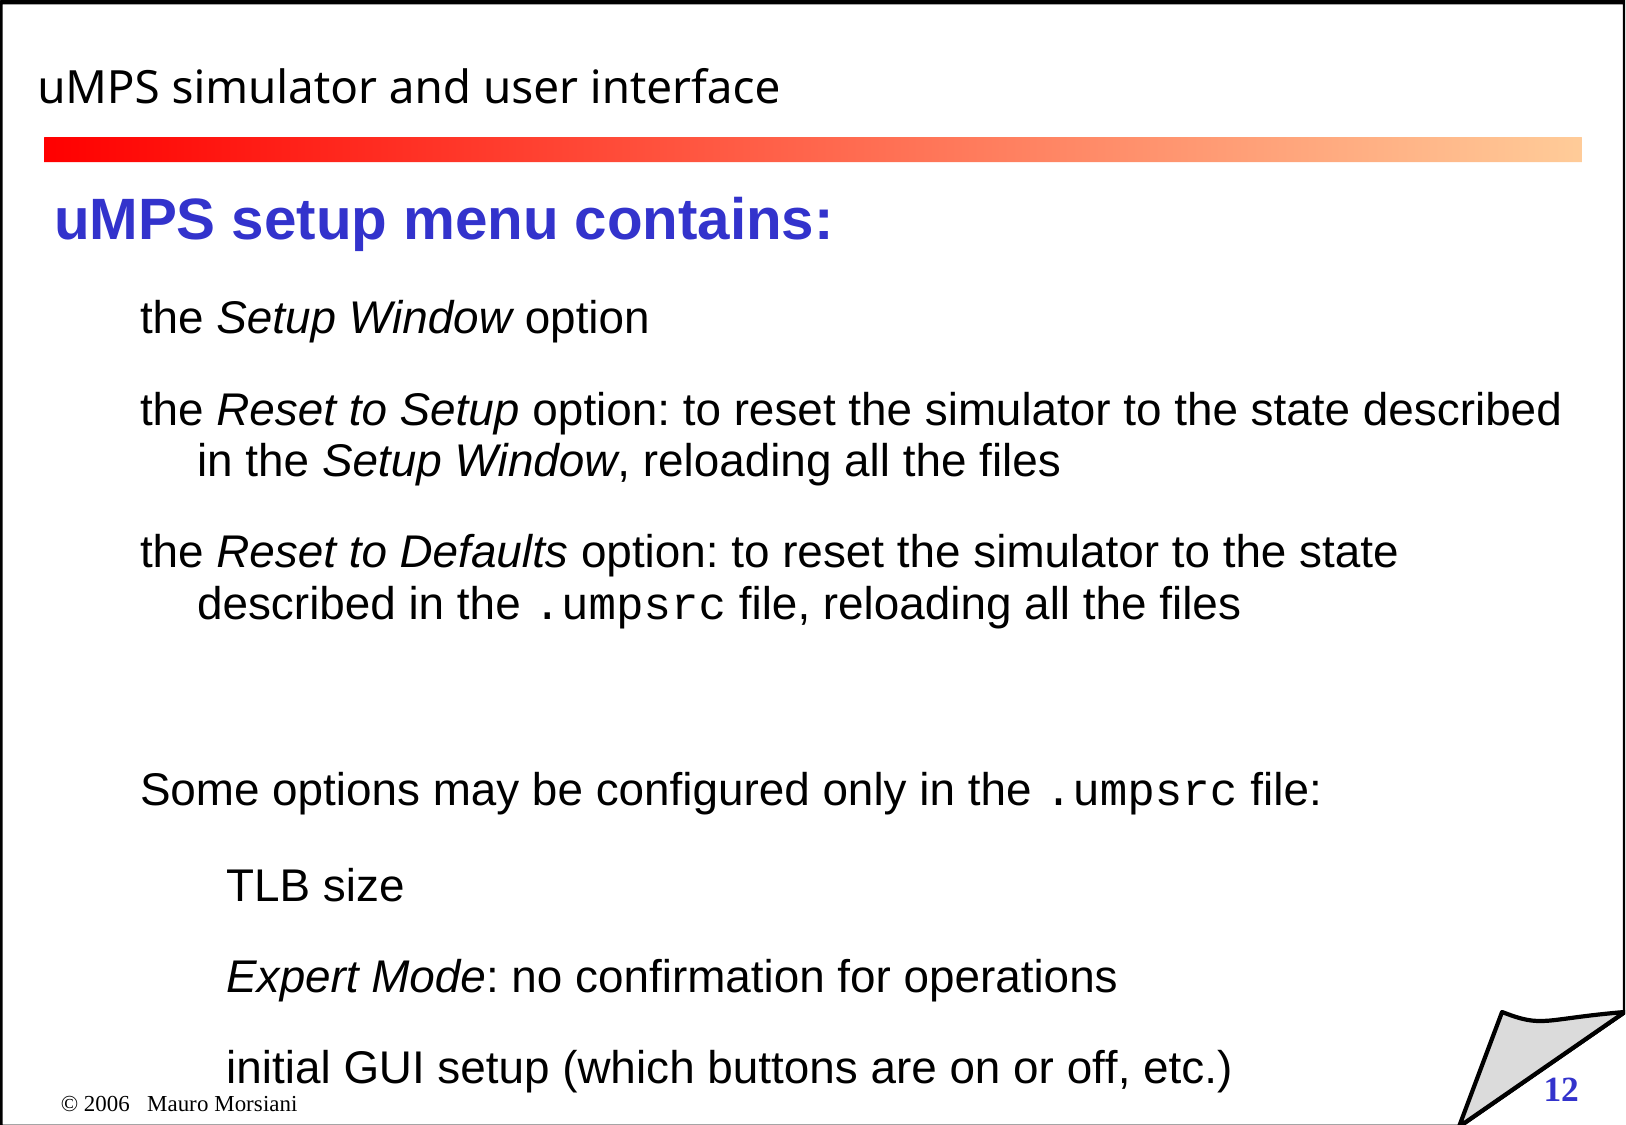

# uMPS simulator and user interface
uMPS setup menu contains:
the Setup Window option
the Reset to Setup option: to reset the simulator to the state described in the Setup Window, reloading all the files
the Reset to Defaults option: to reset the simulator to the state described in the .umpsrc file, reloading all the files
Some options may be configured only in the .umpsrc file:
TLB size
Expert Mode: no confirmation for operations
initial GUI setup (which buttons are on or off, etc.)